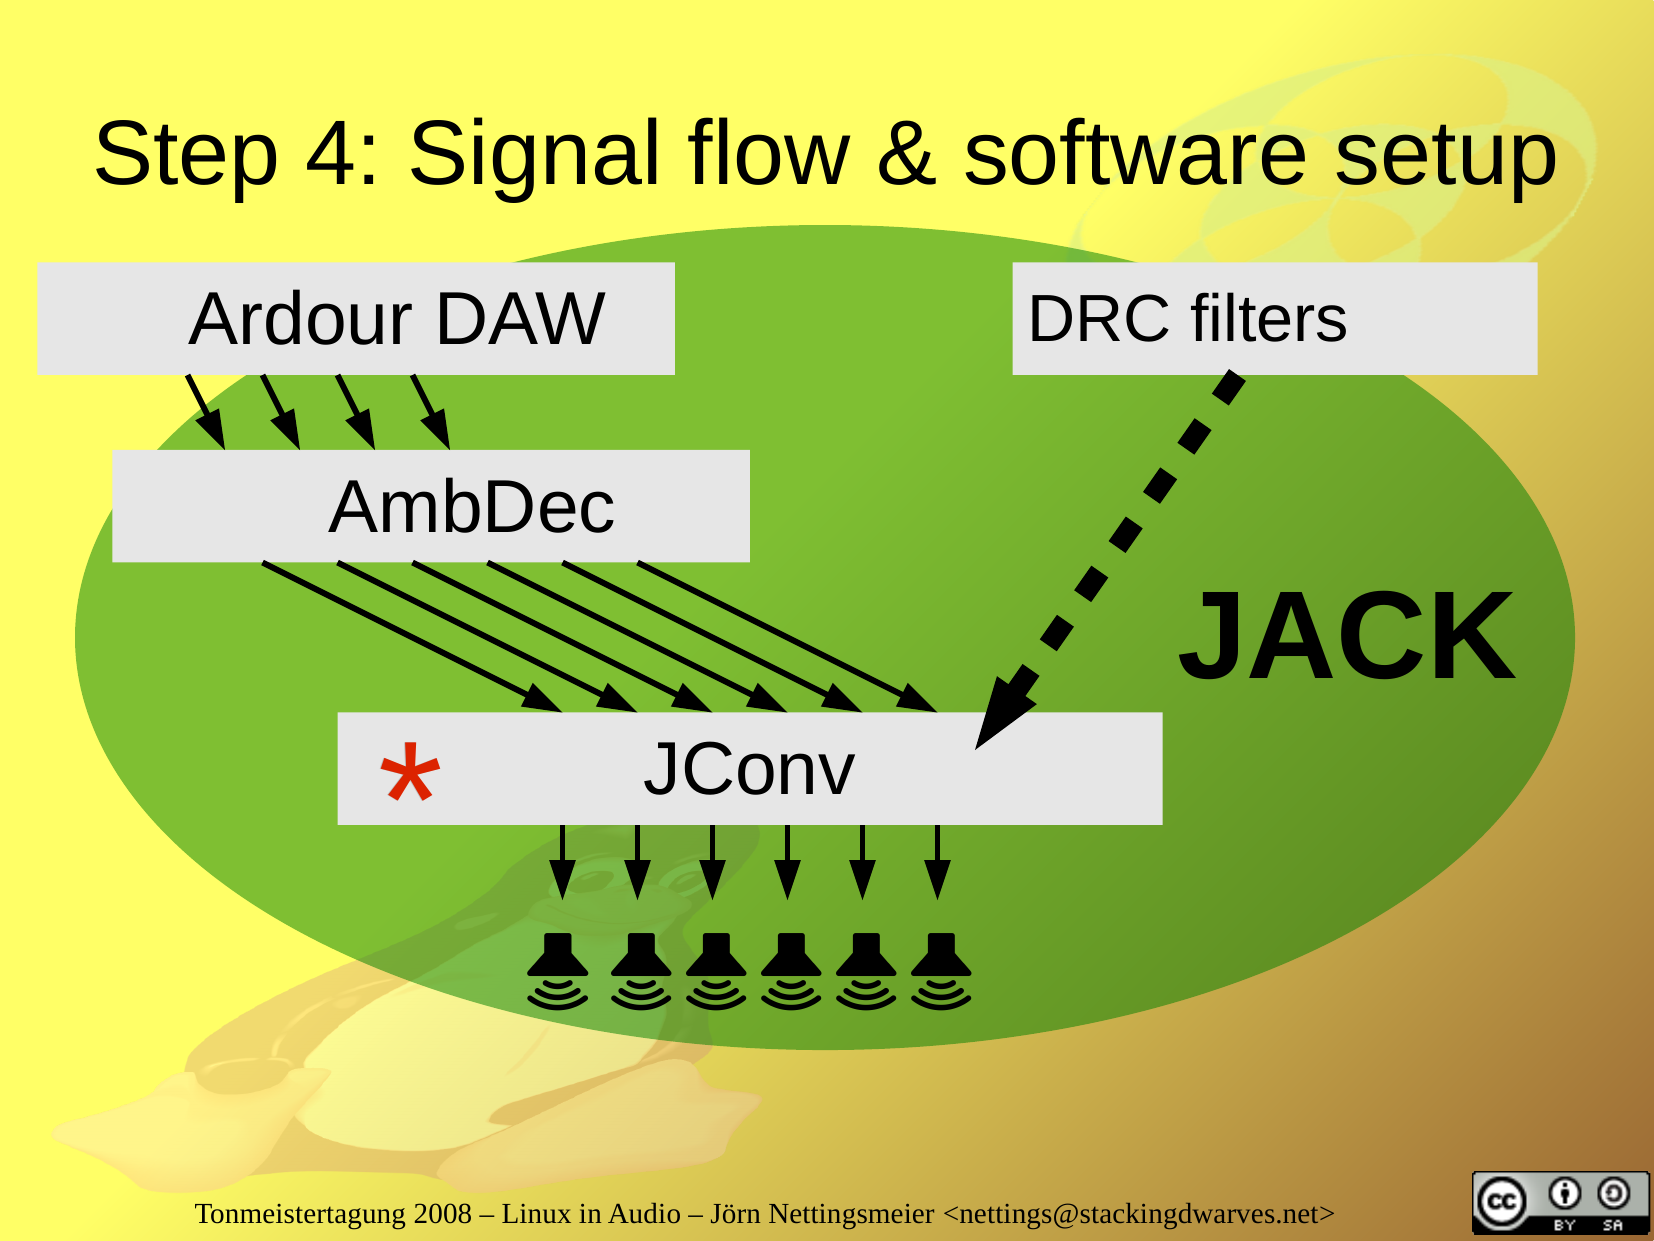

# Step 4: Signal flow & software setup
 Ardour DAW
DRC filters
 AmbDec
JACK
*
JConv